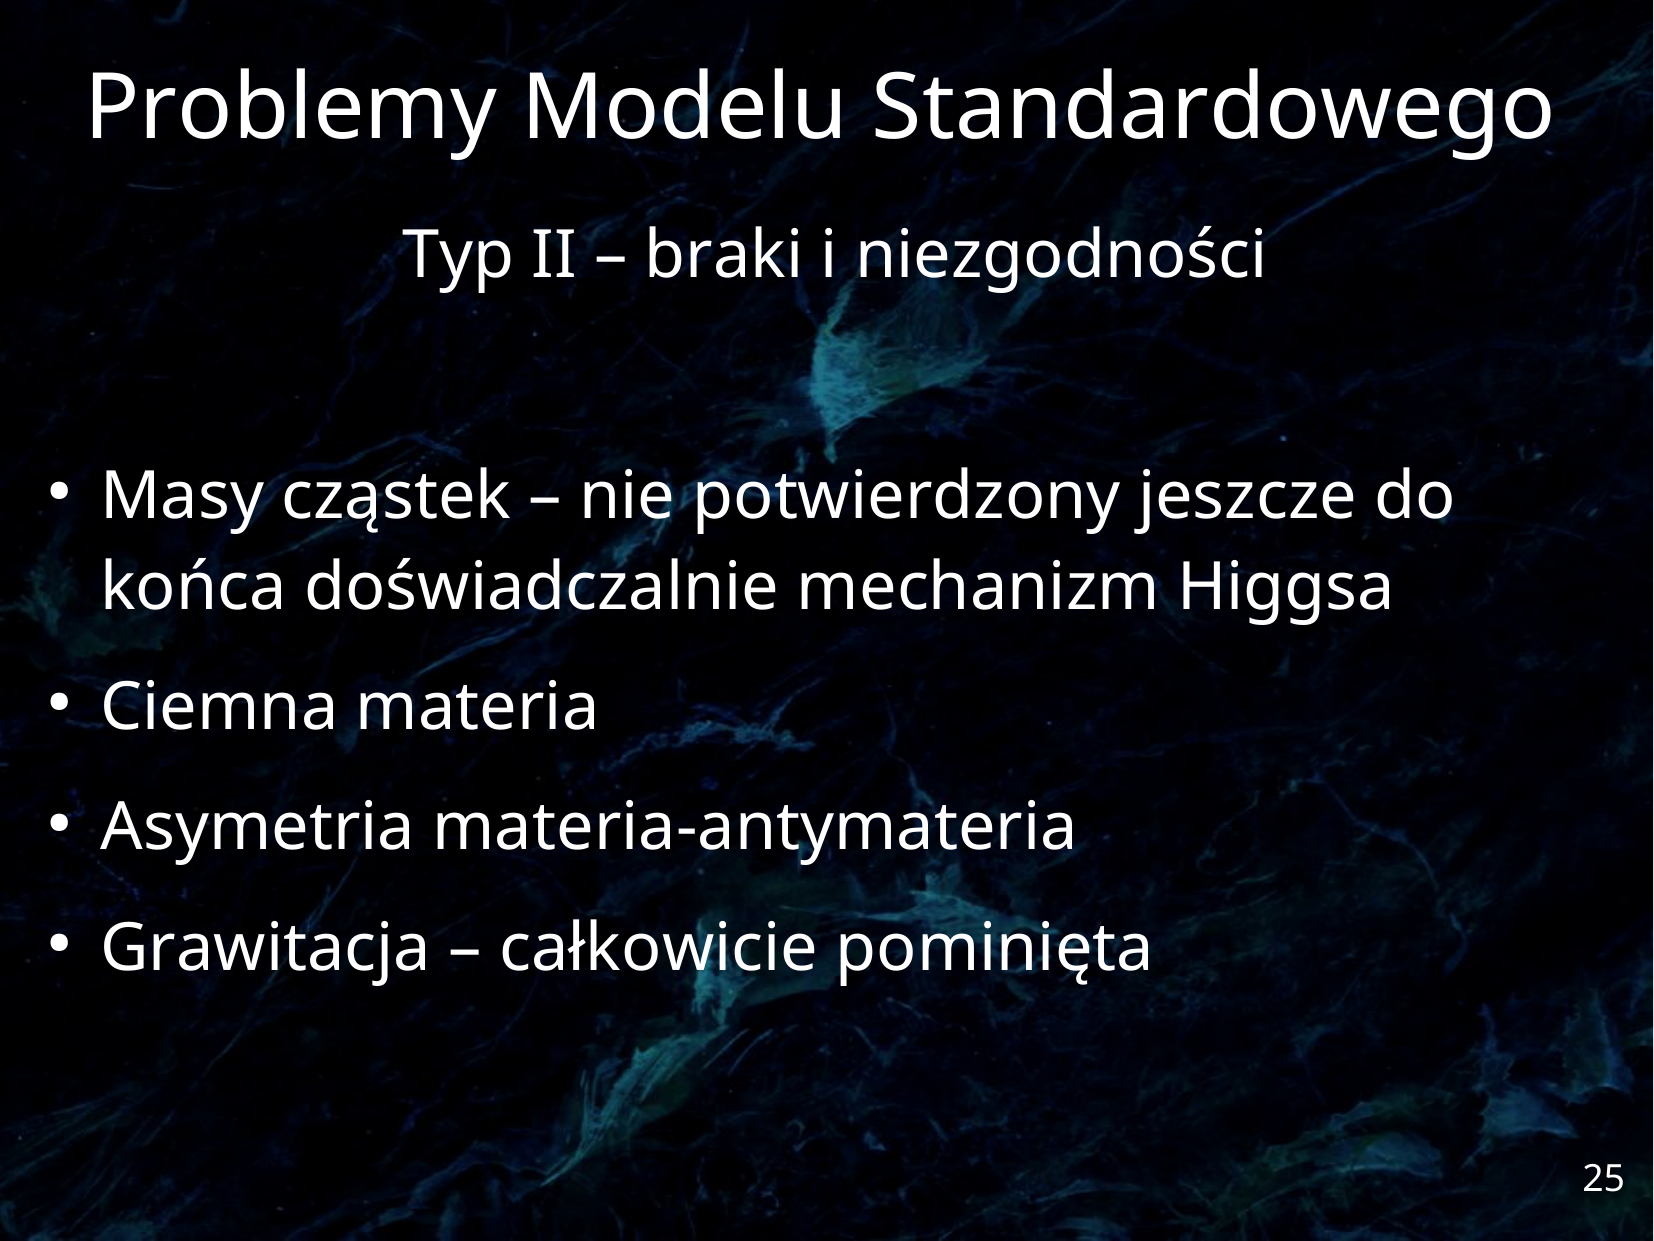

# Problemy Modelu Standardowego
Typ II – braki i niezgodności
Masy cząstek – nie potwierdzony jeszcze do końca doświadczalnie mechanizm Higgsa
Ciemna materia
Asymetria materia-antymateria
Grawitacja – całkowicie pominięta
25